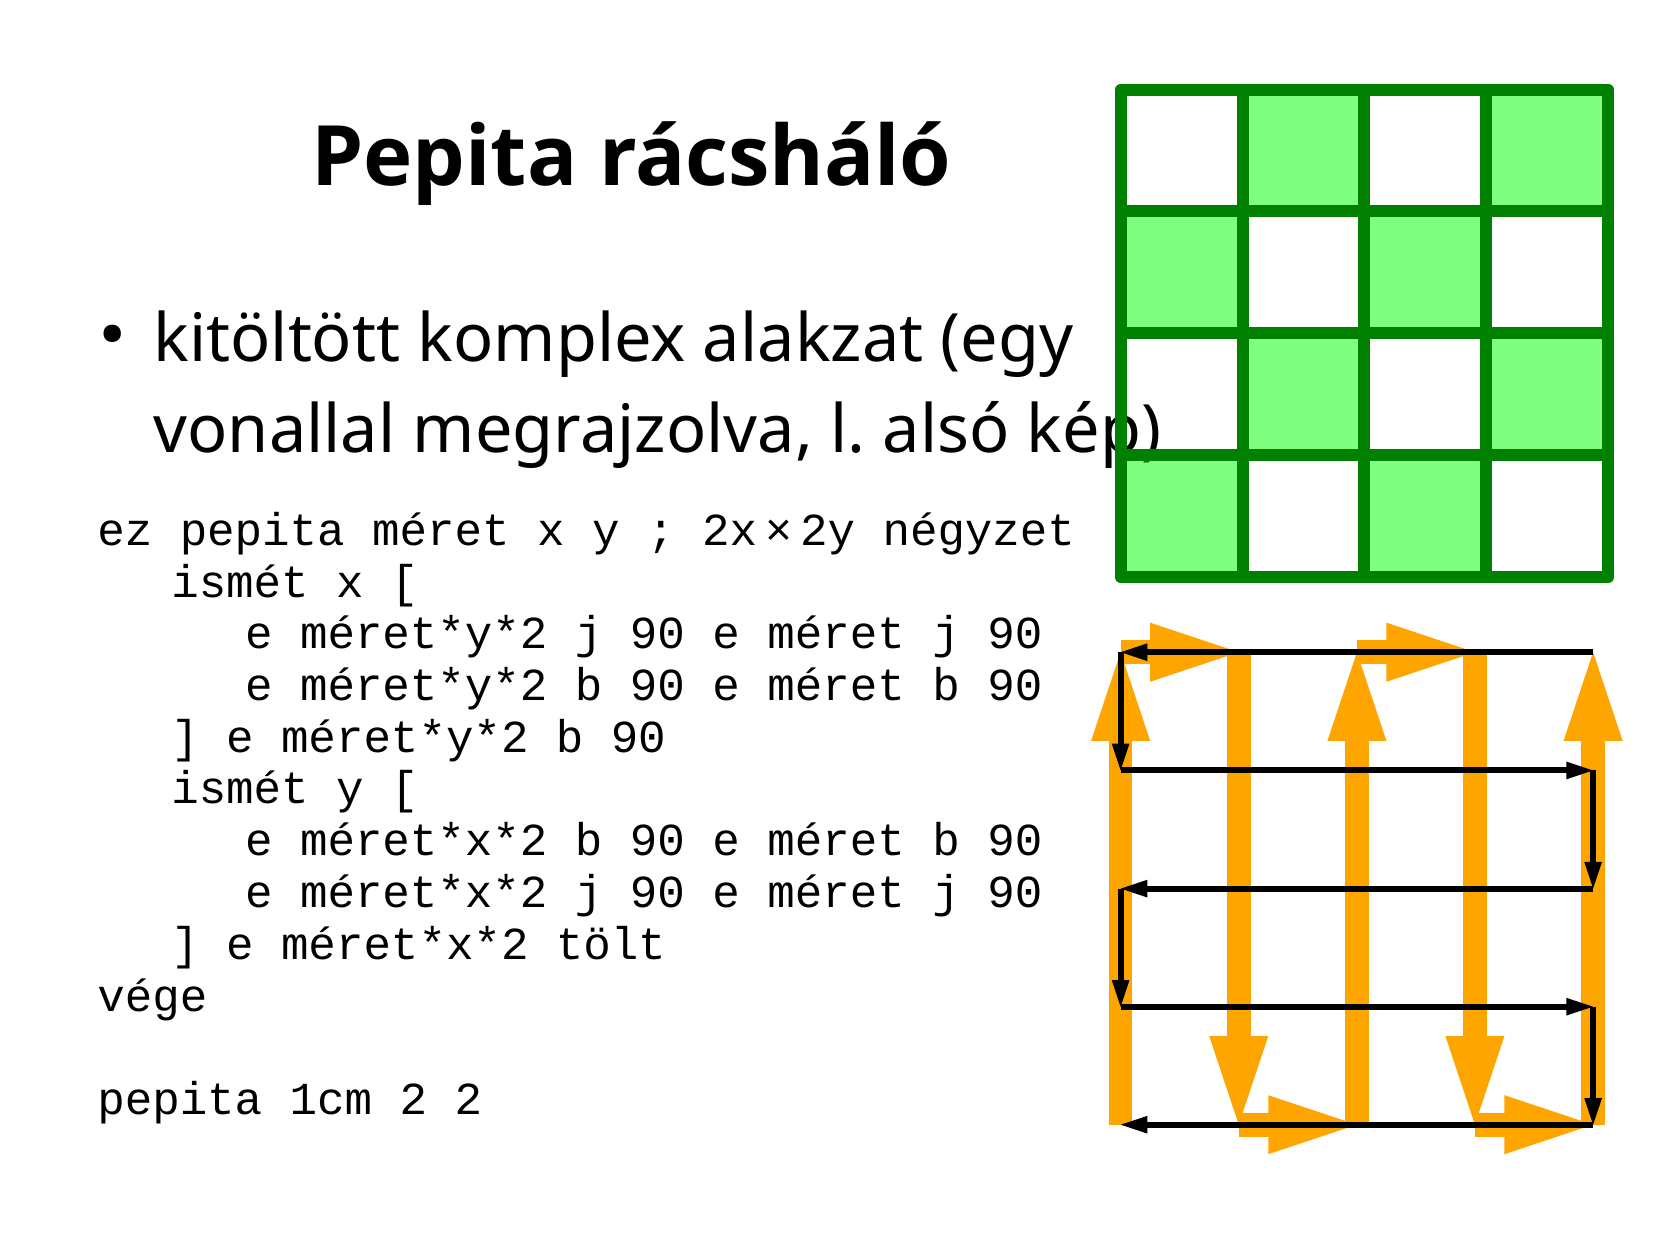

# Pepita rácsháló
kitöltött komplex alakzat (egy
vonallal megrajzolva, l. alsó kép)
ez pepita méret x y ; 2x × 2y négyzet
	ismét x [
		e méret*y*2 j 90 e méret j 90
		e méret*y*2 b 90 e méret b 90
	] e méret*y*2 b 90
	ismét y [
		e méret*x*2 b 90 e méret b 90
		e méret*x*2 j 90 e méret j 90
	] e méret*x*2 tölt
vége
pepita 1cm 2 2